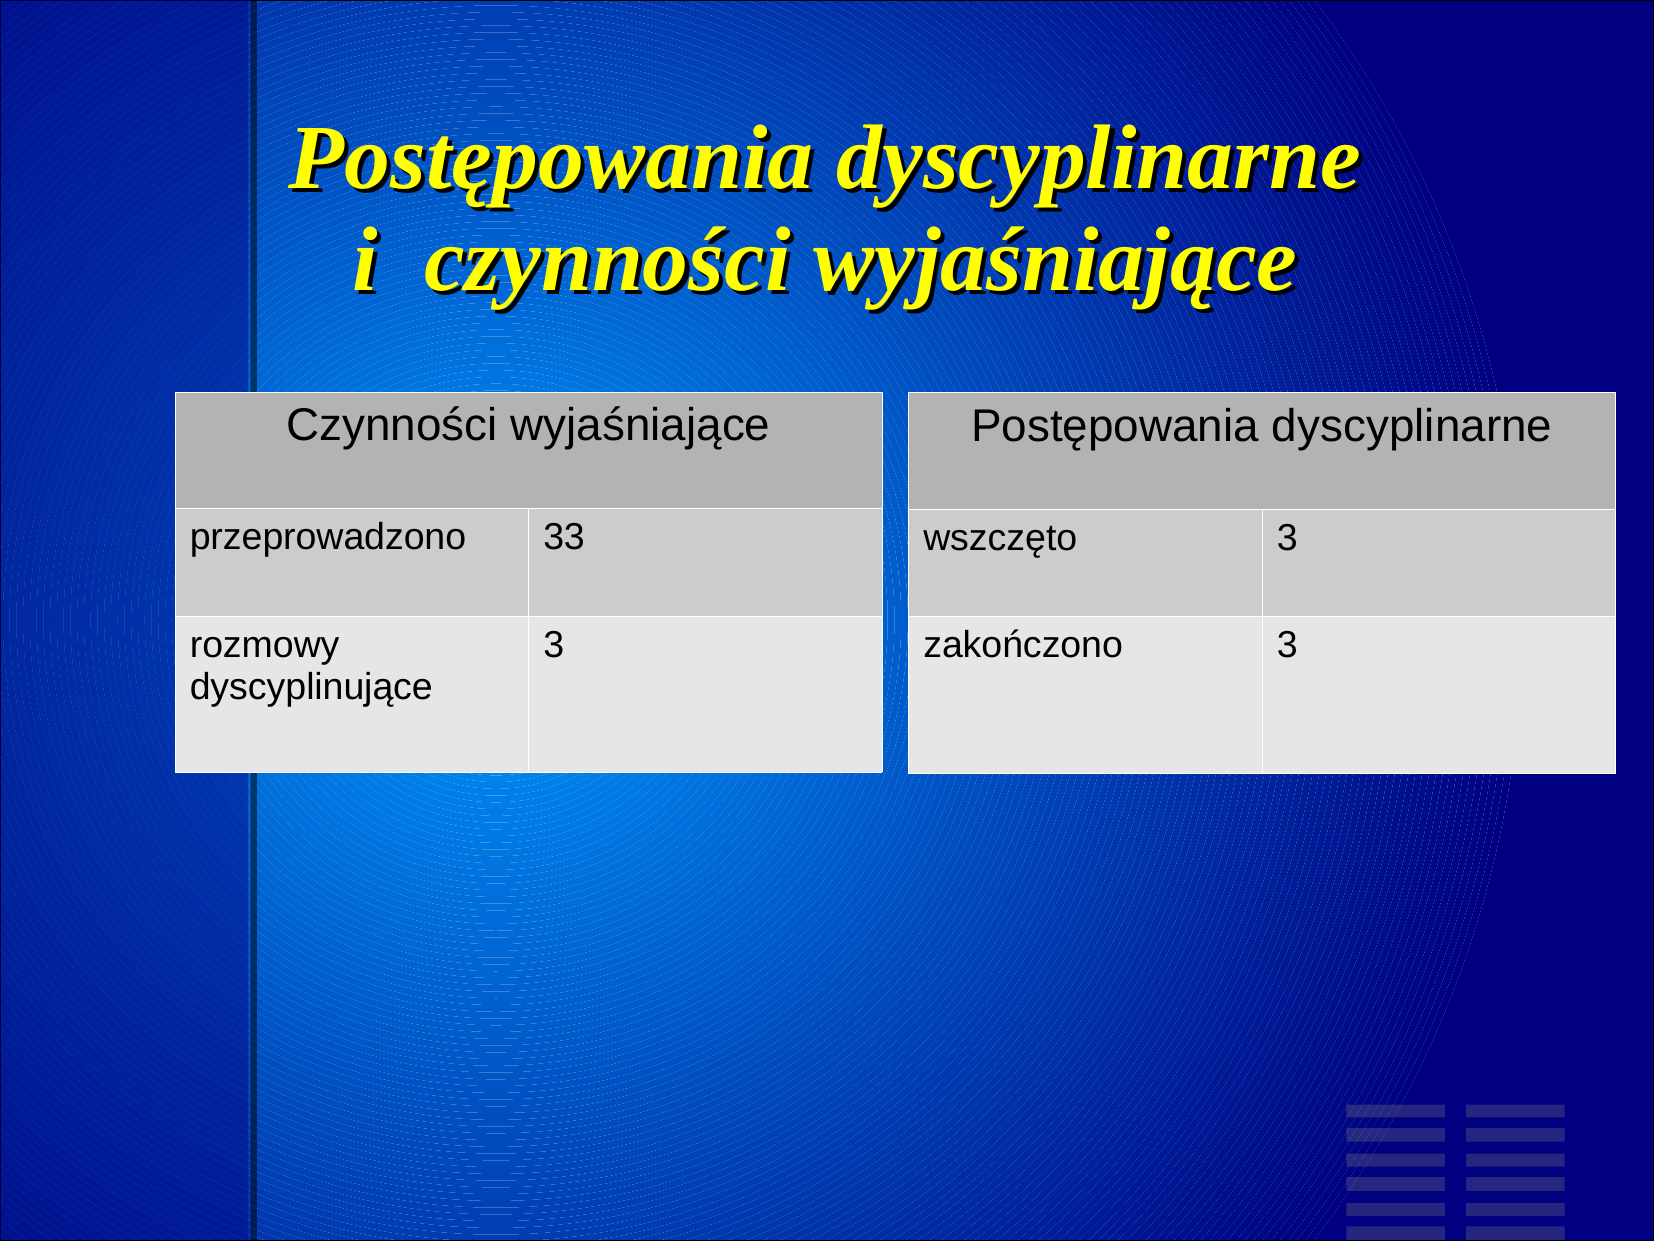

# Postępowania dyscyplinarne i czynności wyjaśniające
| Czynności wyjaśniające | |
| --- | --- |
| przeprowadzono | 33 |
| rozmowy dyscyplinujące | 3 |
| Postępowania dyscyplinarne | |
| --- | --- |
| wszczęto | 3 |
| zakończono | 3 |